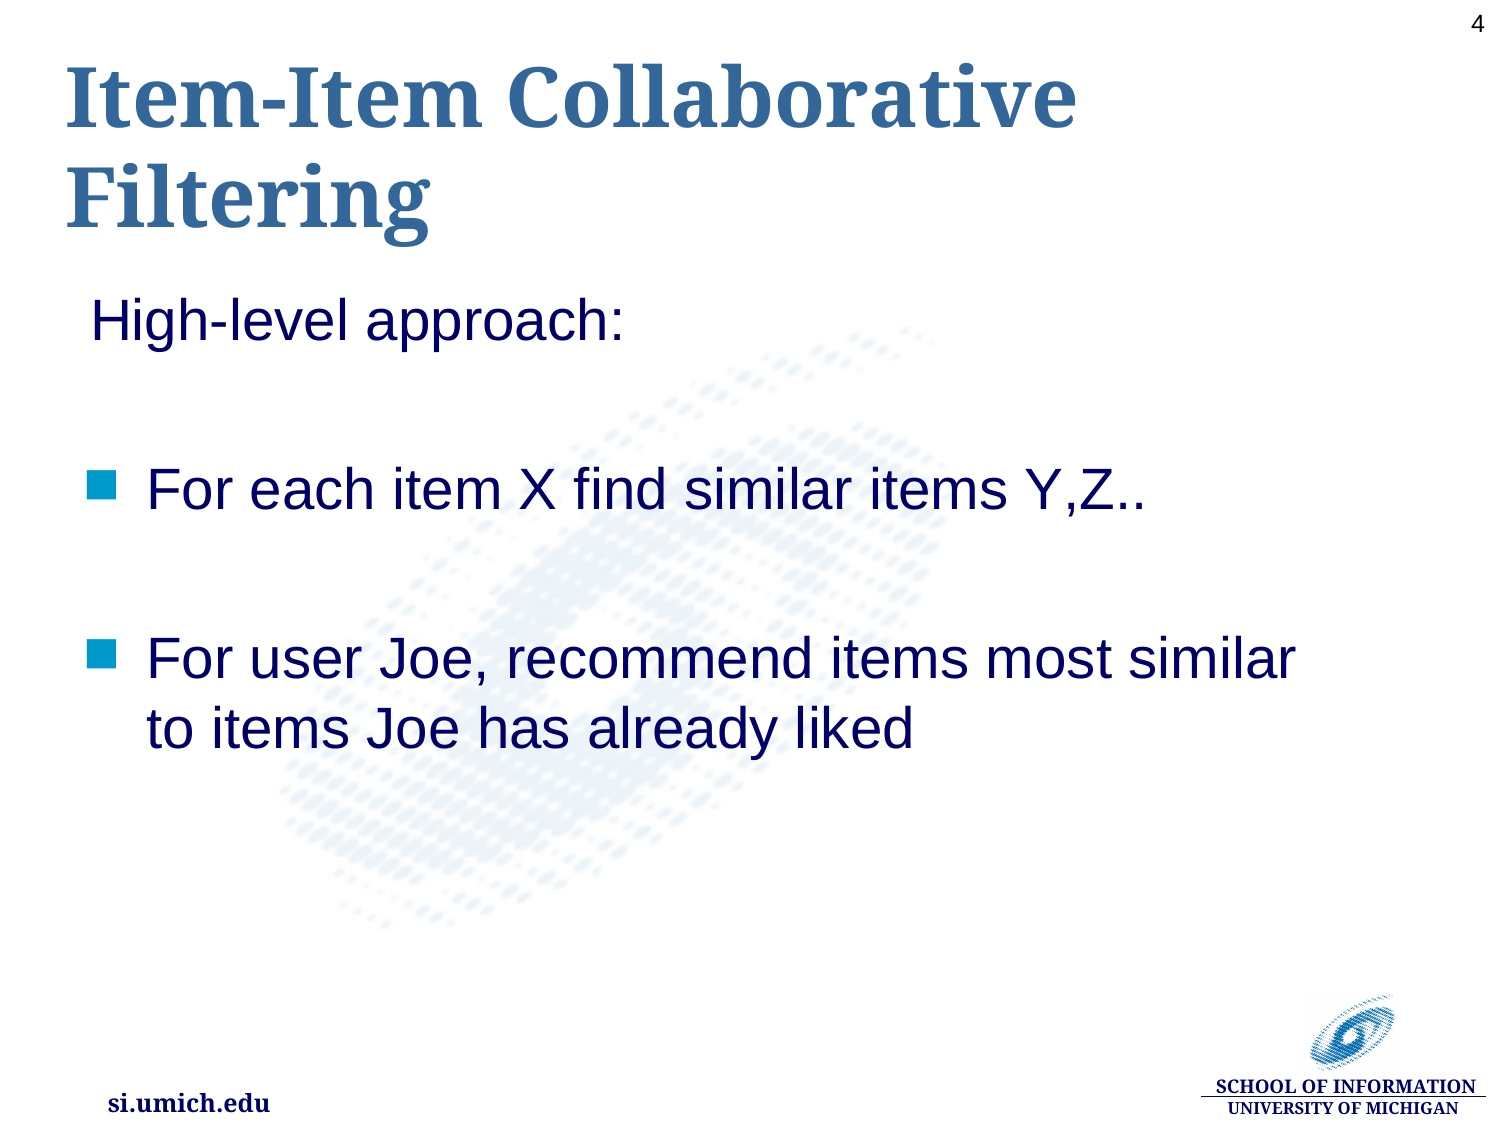

# Item-Item Collaborative Filtering
High-level approach:
For each item X find similar items Y,Z..
For user Joe, recommend items most similar to items Joe has already liked